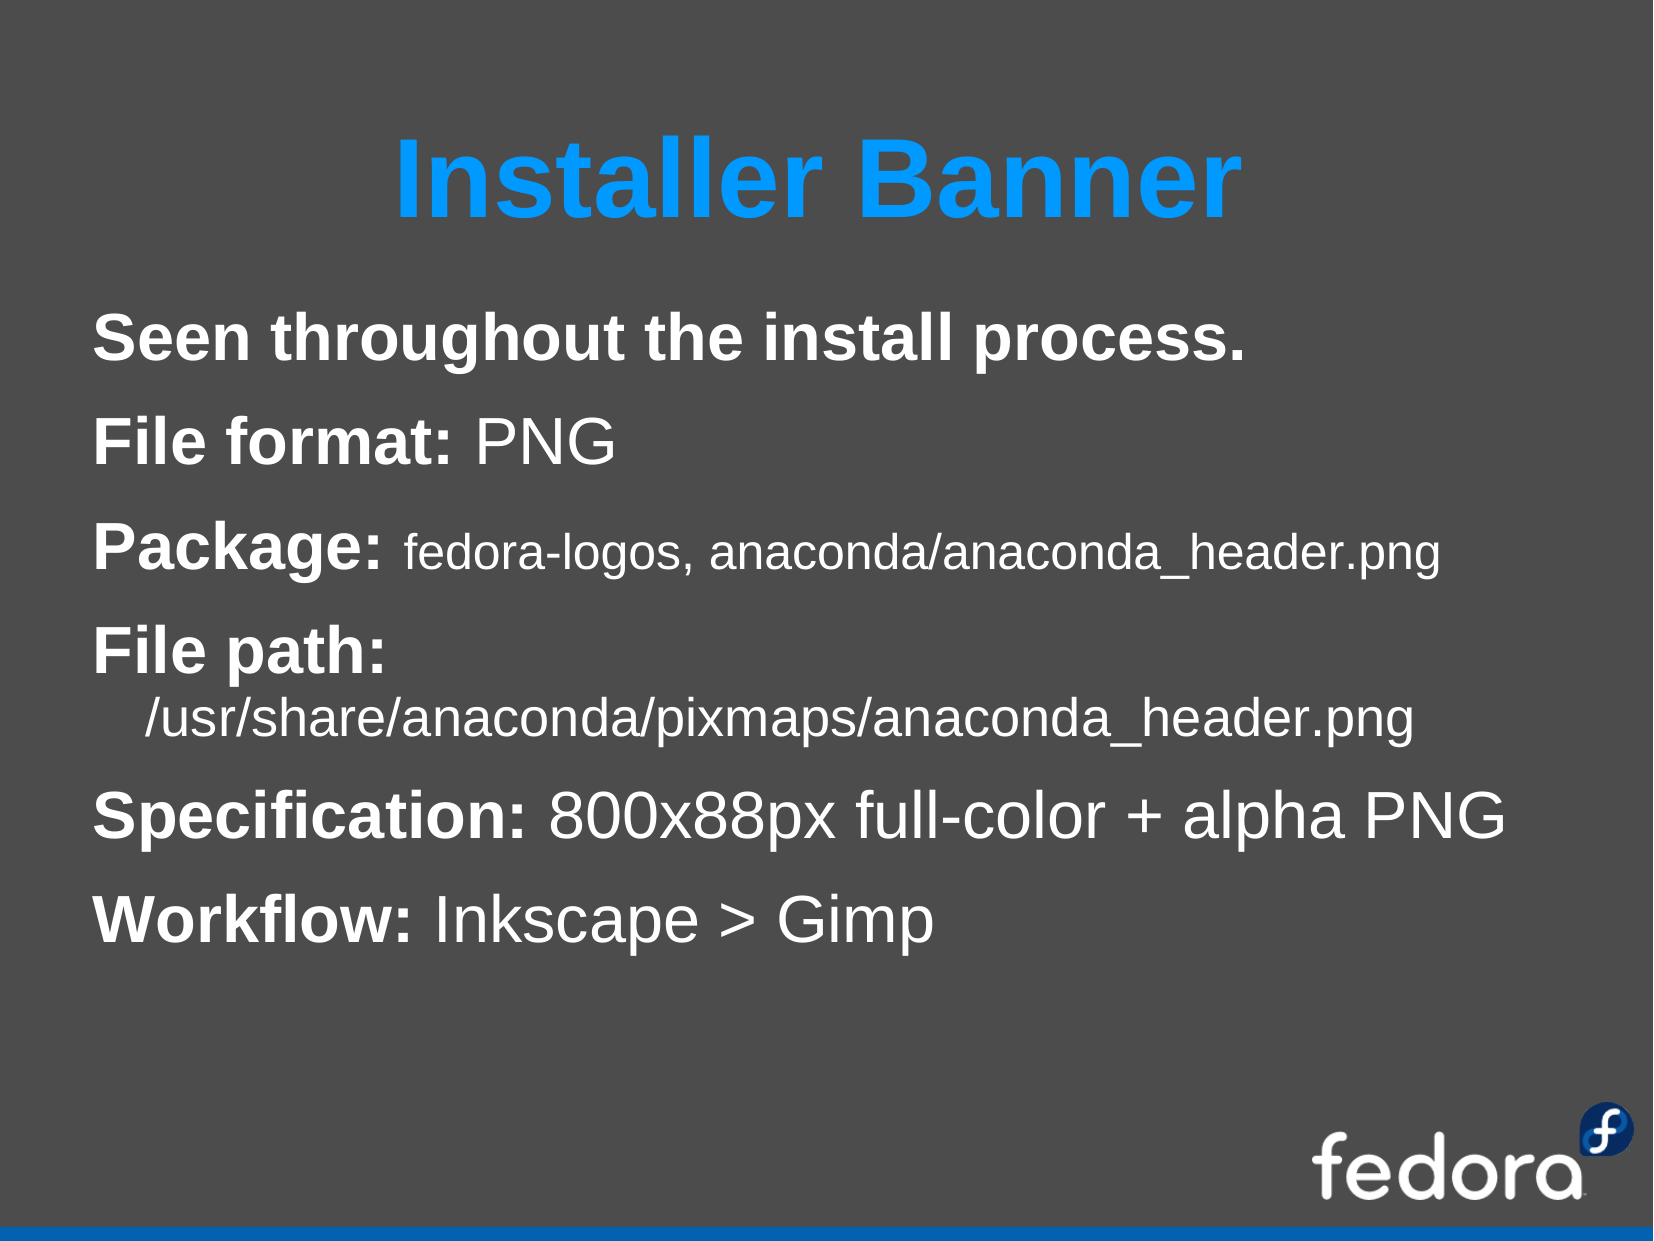

# Installer Banner
Seen throughout the install process.
File format: PNG
Package: fedora-logos, anaconda/anaconda_header.png
File path:
/usr/share/anaconda/pixmaps/anaconda_header.png
Specification: 800x88px full-color + alpha PNG
Workflow: Inkscape > Gimp